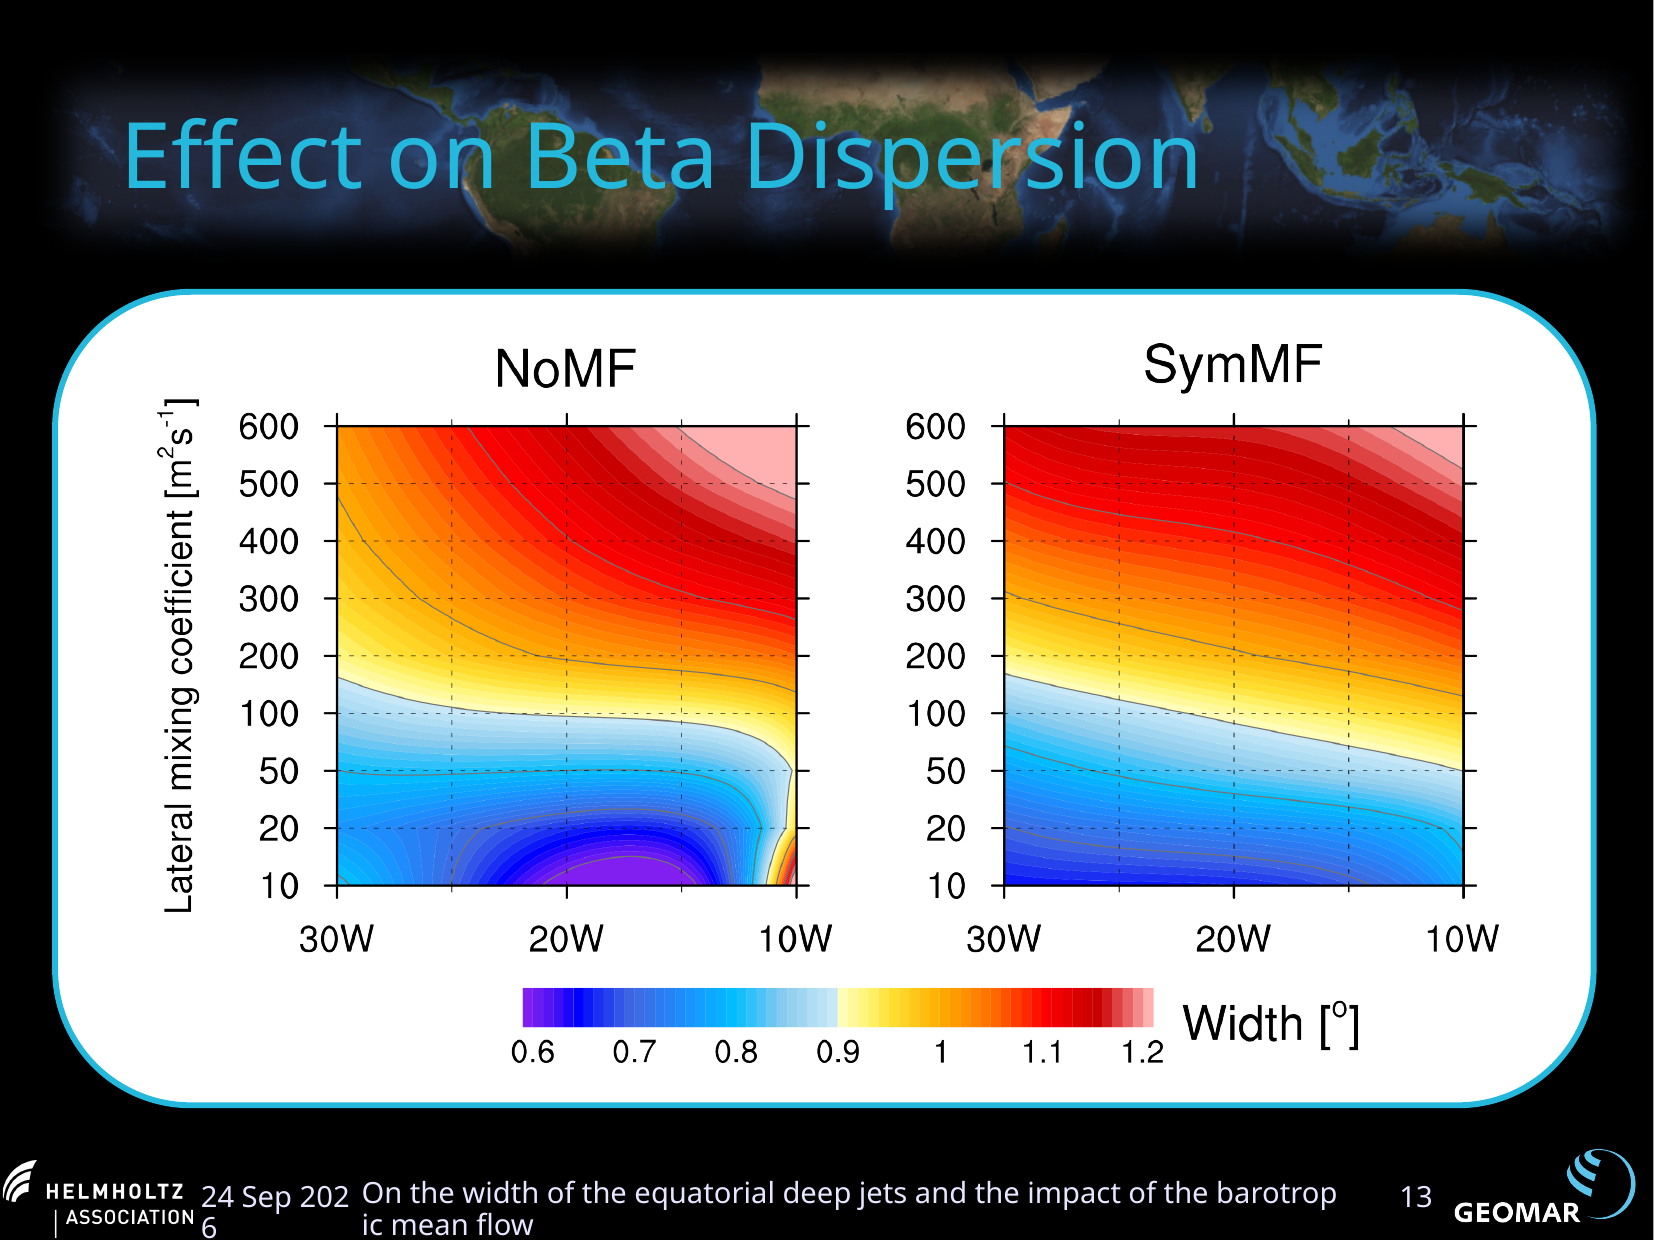

# Effect on Beta Dispersion
On the width of the equatorial deep jets and the impact of the barotropic mean flow
13